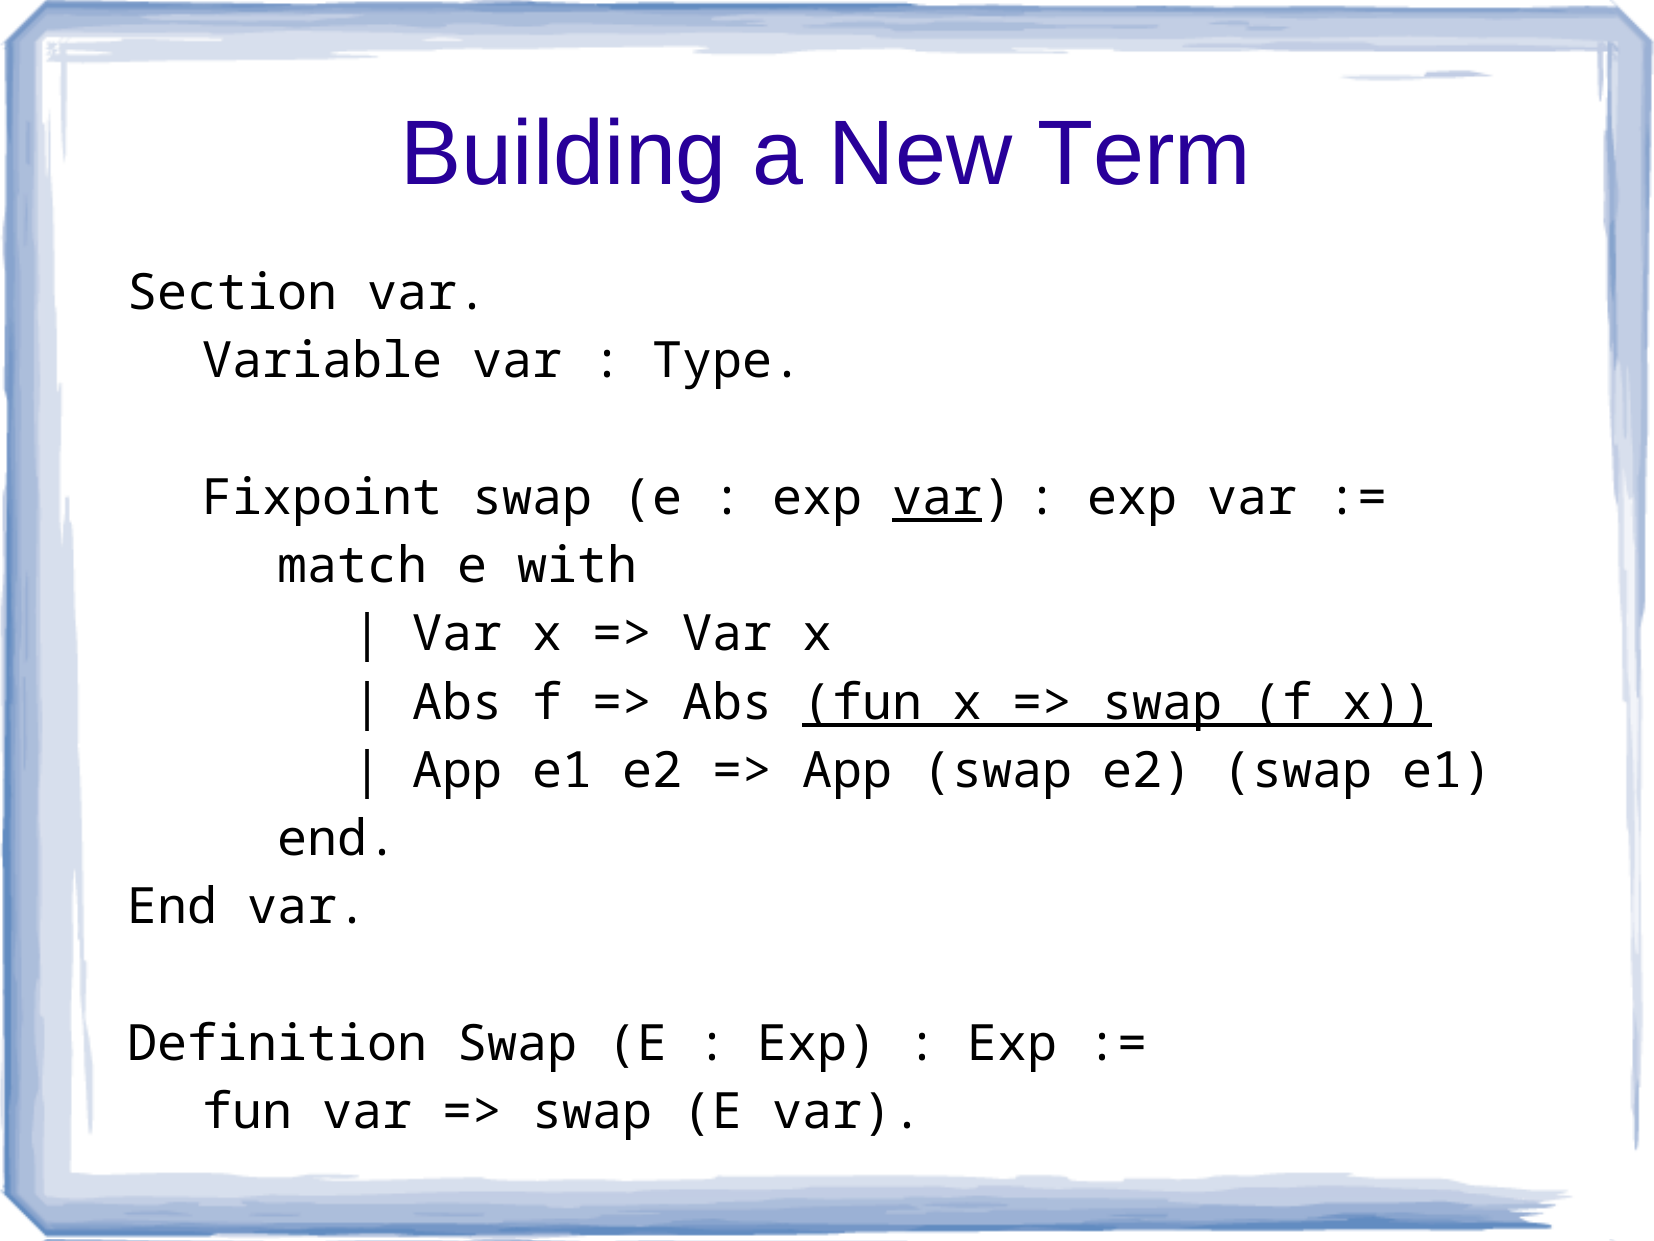

# Building a New Term
Section var.
	Variable var : Type.
	Fixpoint swap (e : exp var)	: exp var :=
		match e with
			| Var x => Var x
			| Abs f => Abs (fun x => swap (f x))
			| App e1 e2 => App (swap e2) (swap e1)
		end.
End var.
Definition Swap (E : Exp) : Exp :=
	fun var => swap (E var).
Section var.
	Variable var : Type.
	Fixpoint swap (e : exp var)	: exp var :=
		match e with
			| Var x => Var x
			| Abs f => Abs (fun x => swap (f x))
			| App e1 e2 => App (swap e2) (swap e1)
		end.
End var.
Definition Swap (E : Exp) : Exp :=
	fun var => swap (E var).